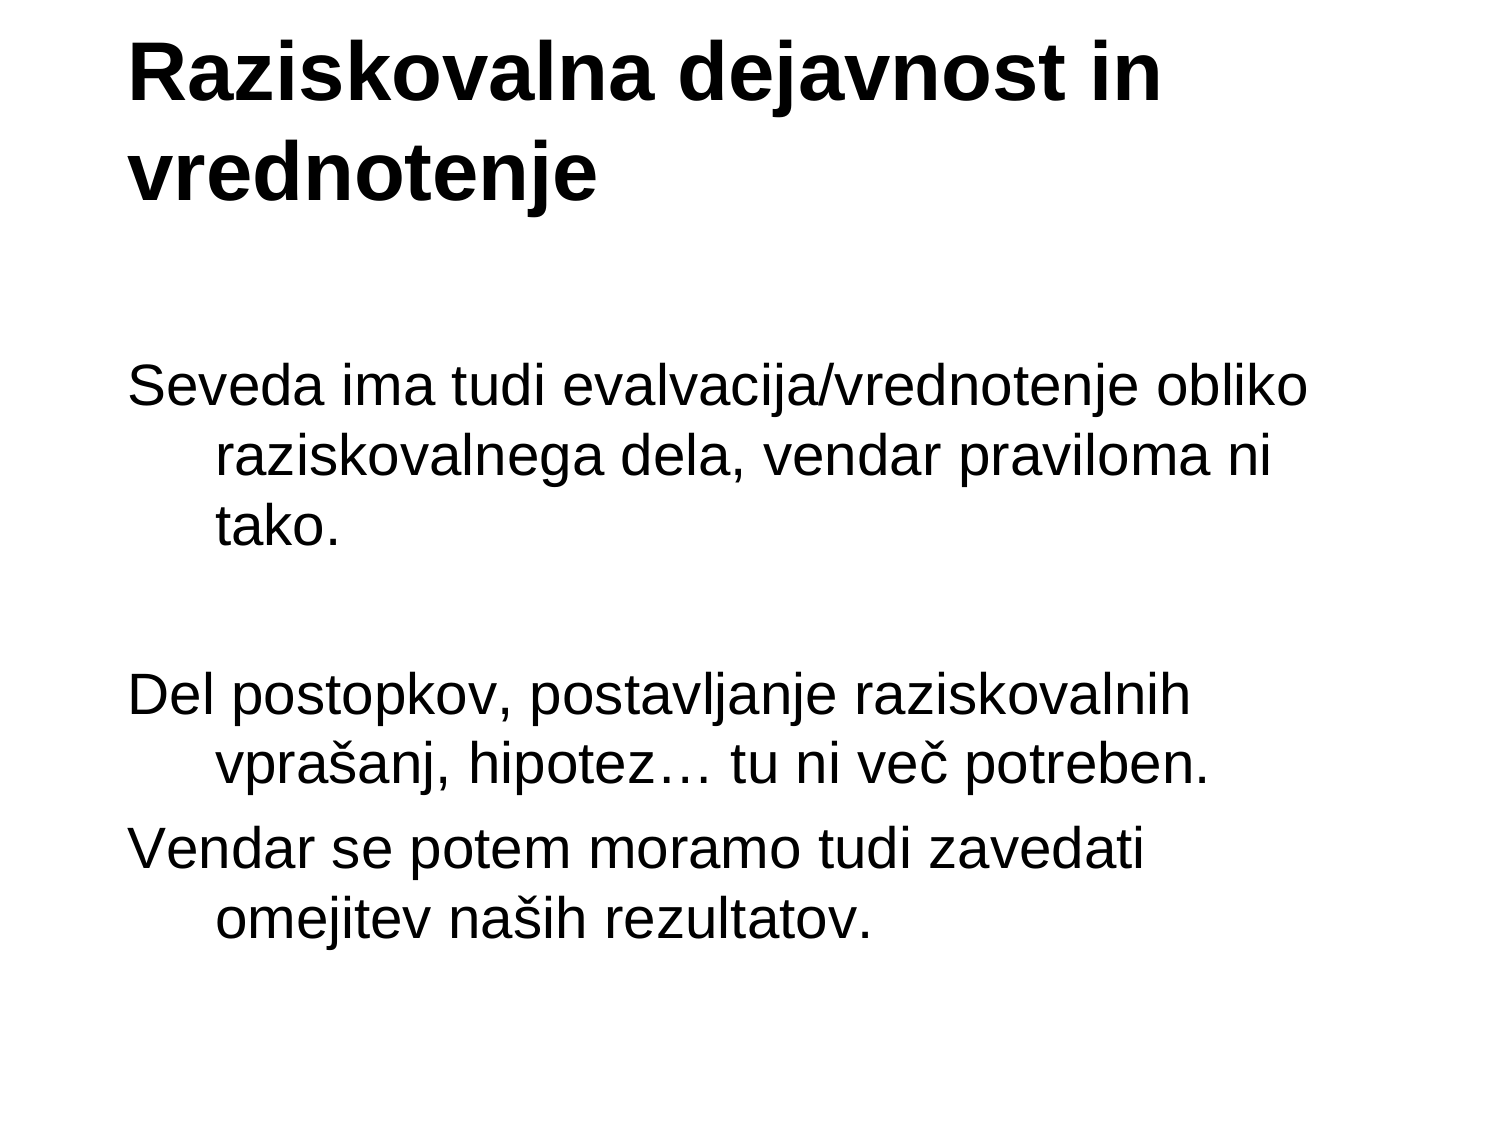

# Raziskovalna dejavnost in vrednotenje
Seveda ima tudi evalvacija/vrednotenje obliko raziskovalnega dela, vendar praviloma ni tako.
Del postopkov, postavljanje raziskovalnih vprašanj, hipotez… tu ni več potreben.
Vendar se potem moramo tudi zavedati omejitev naših rezultatov.